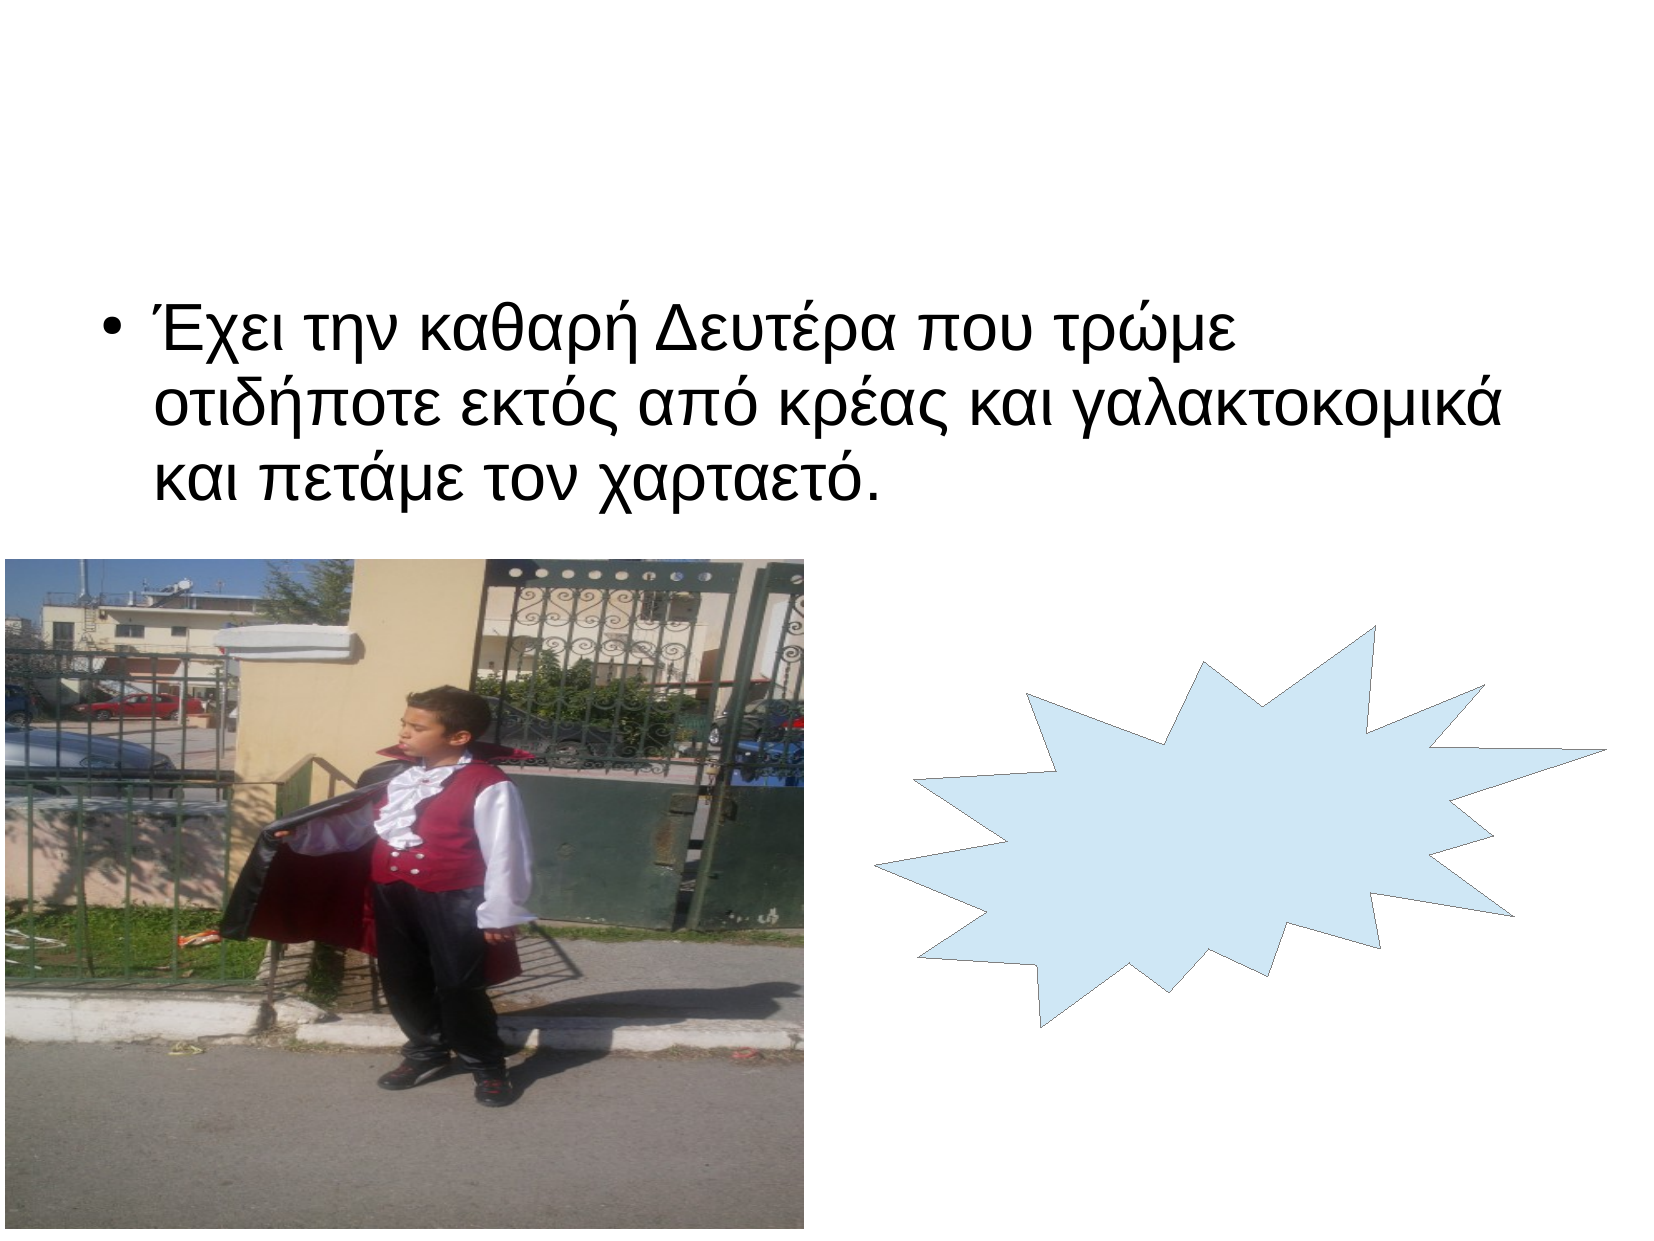

#
Έχει την καθαρή Δευτέρα που τρώμε οτιδήποτε εκτός από κρέας και γαλακτοκομικά και πετάμε τον χαρταετό.